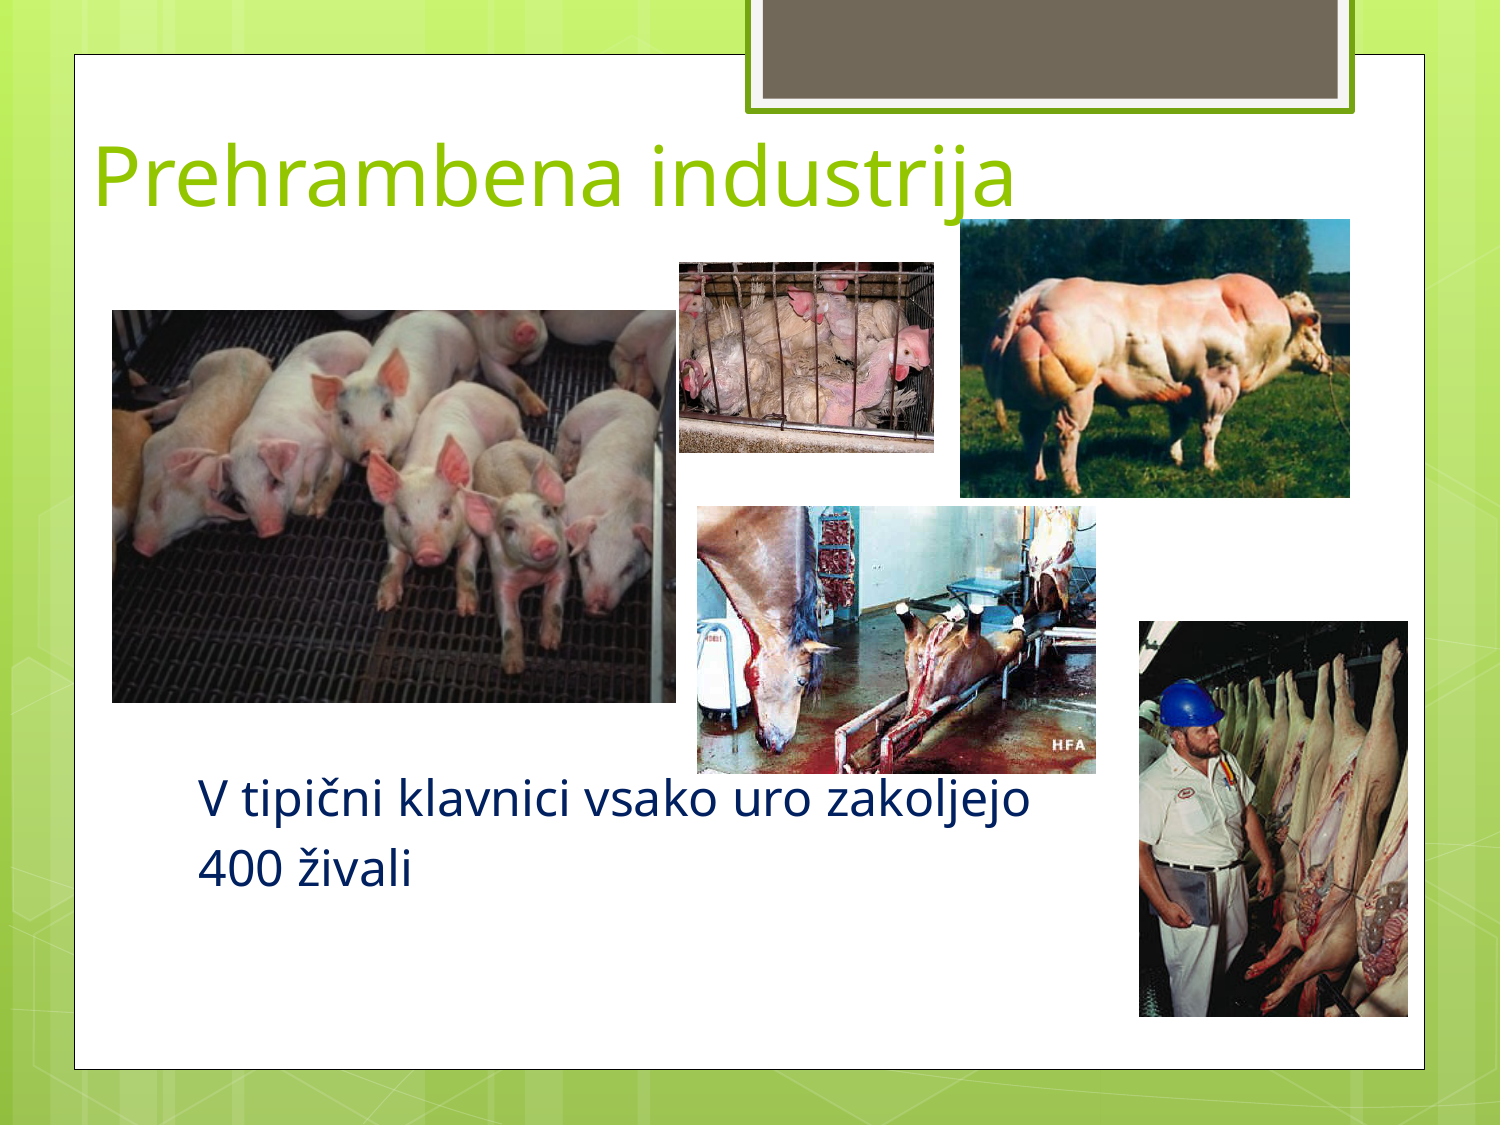

# Prehrambena industrija
 V tipični klavnici vsako uro zakoljejo
 400 živali